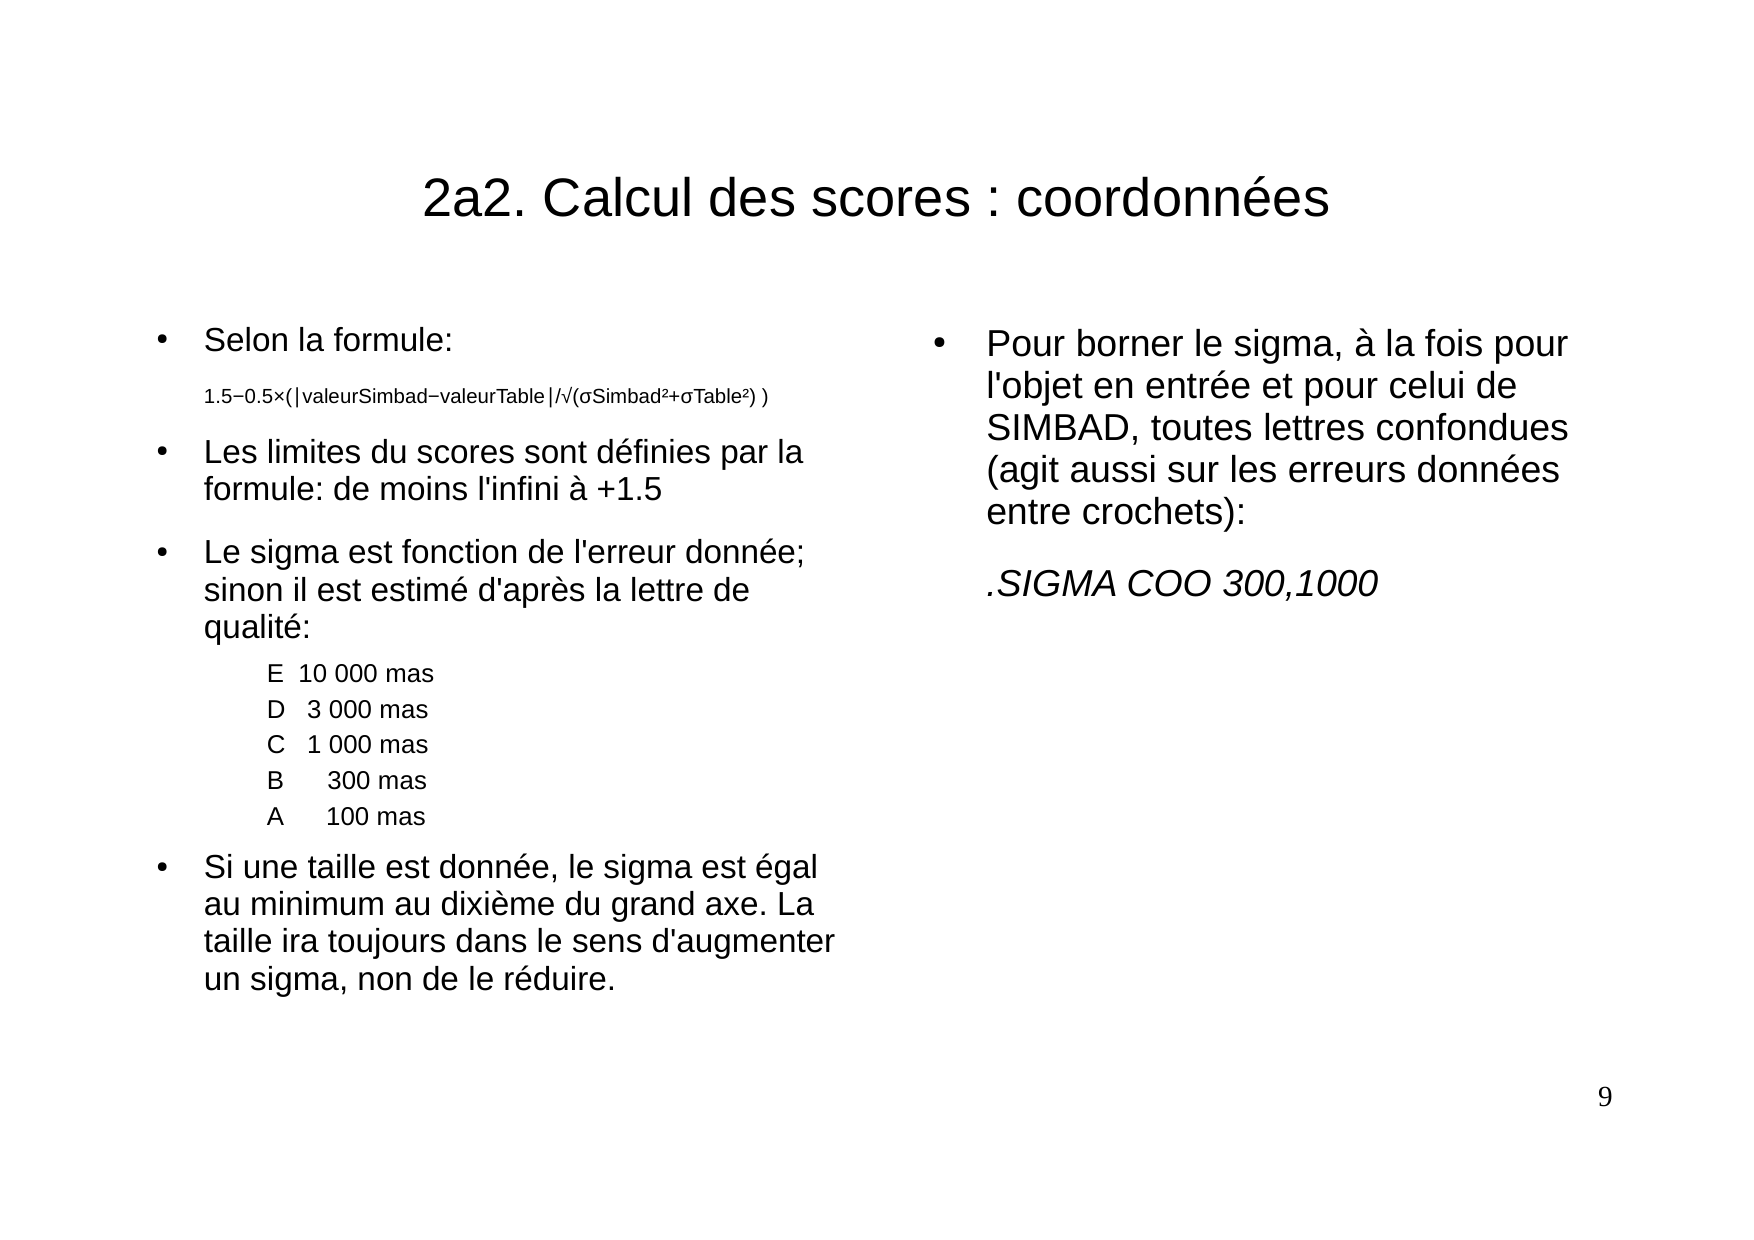

# 2a2. Calcul des scores : coordonnées
Selon la formule:
1.5−0.5×(∣valeurSimbad−valeurTable∣/√(σSimbad²+σTable²) )
Les limites du scores sont définies par la formule: de moins l'infini à +1.5
Le sigma est fonction de l'erreur donnée; sinon il est estimé d'après la lettre de qualité:
E 10 000 mas
D 3 000 mas
C 1 000 mas
B 300 mas
A 100 mas
Si une taille est donnée, le sigma est égal au minimum au dixième du grand axe. La taille ira toujours dans le sens d'augmenter un sigma, non de le réduire.
Pour borner le sigma, à la fois pour l'objet en entrée et pour celui de SIMBAD, toutes lettres confondues (agit aussi sur les erreurs données entre crochets):
.SIGMA COO 300,1000
9